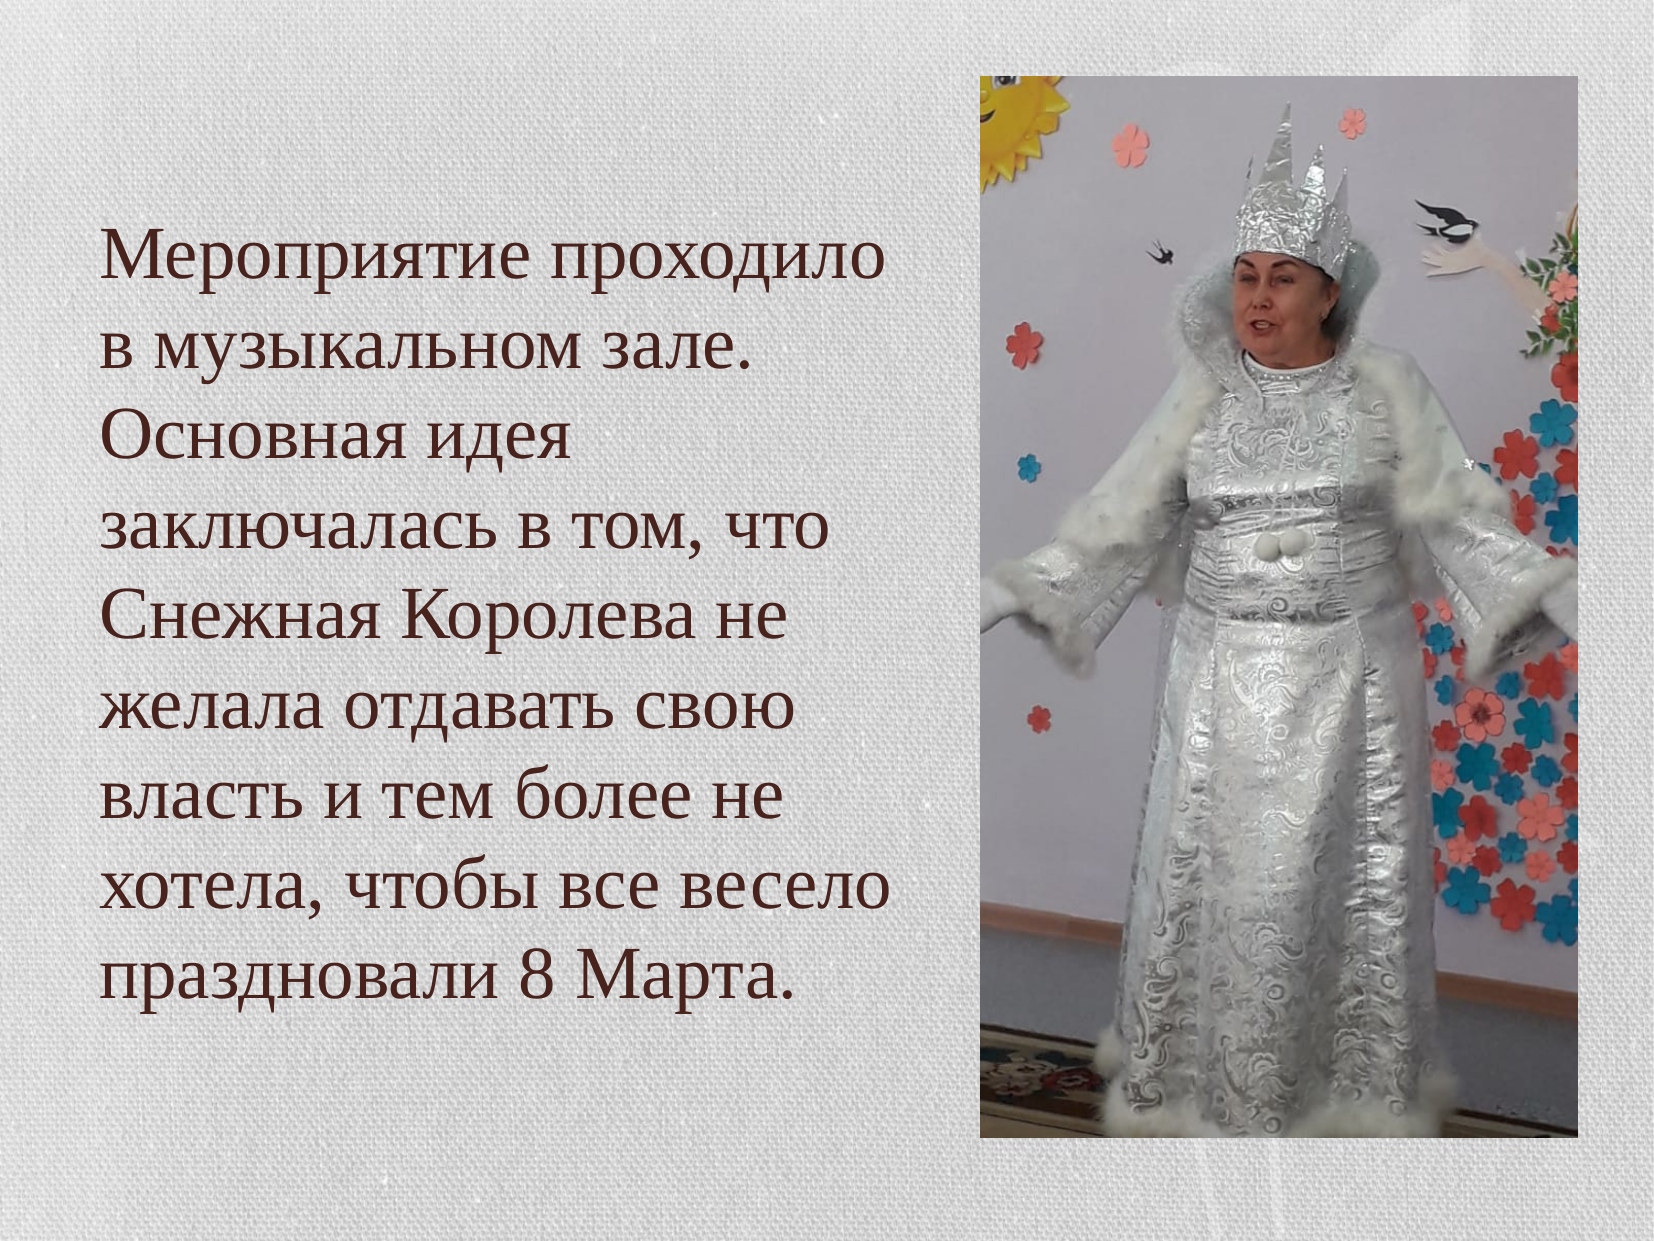

# Мероприятие проходило в музыкальном зале. Основная идея заключалась в том, что Снежная Королева не желала отдавать свою власть и тем более не хотела, чтобы все весело праздновали 8 Марта.